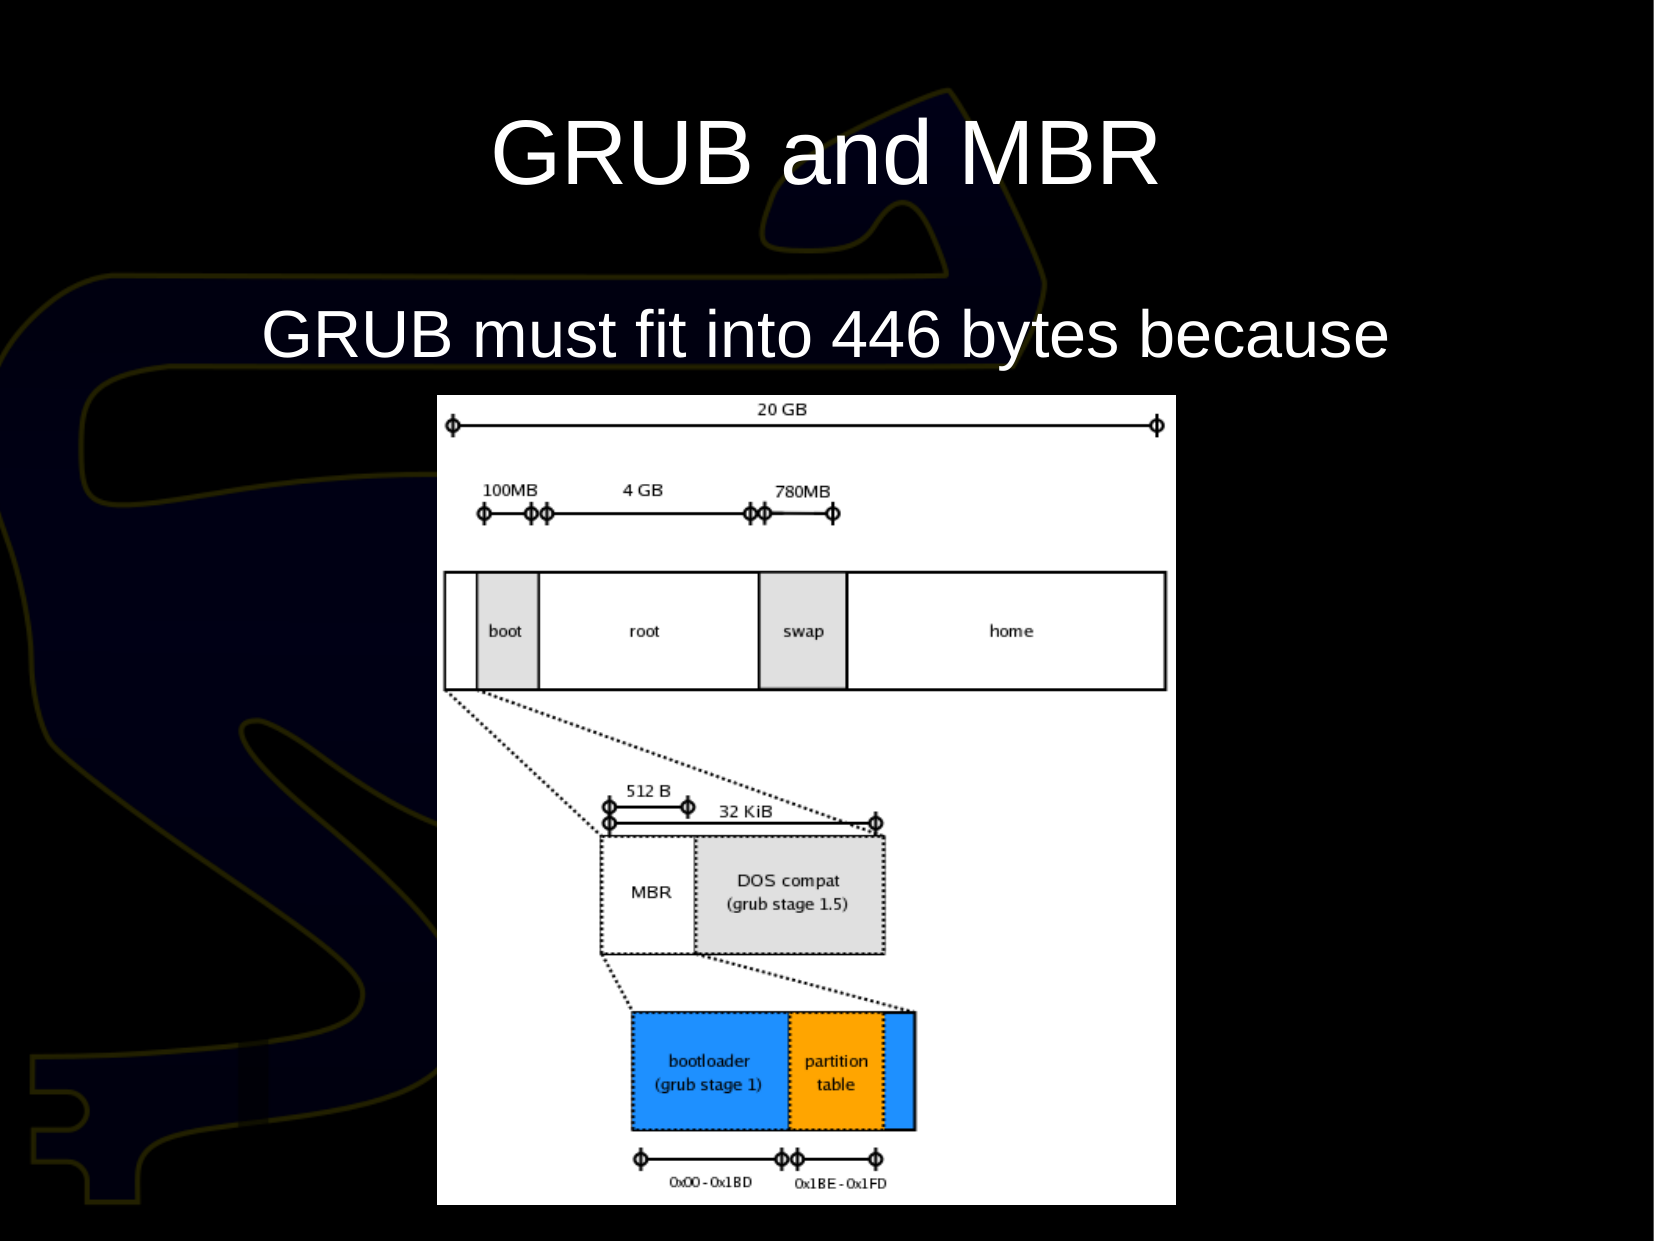

# GRUB and MBR
GRUB must fit into 446 bytes because